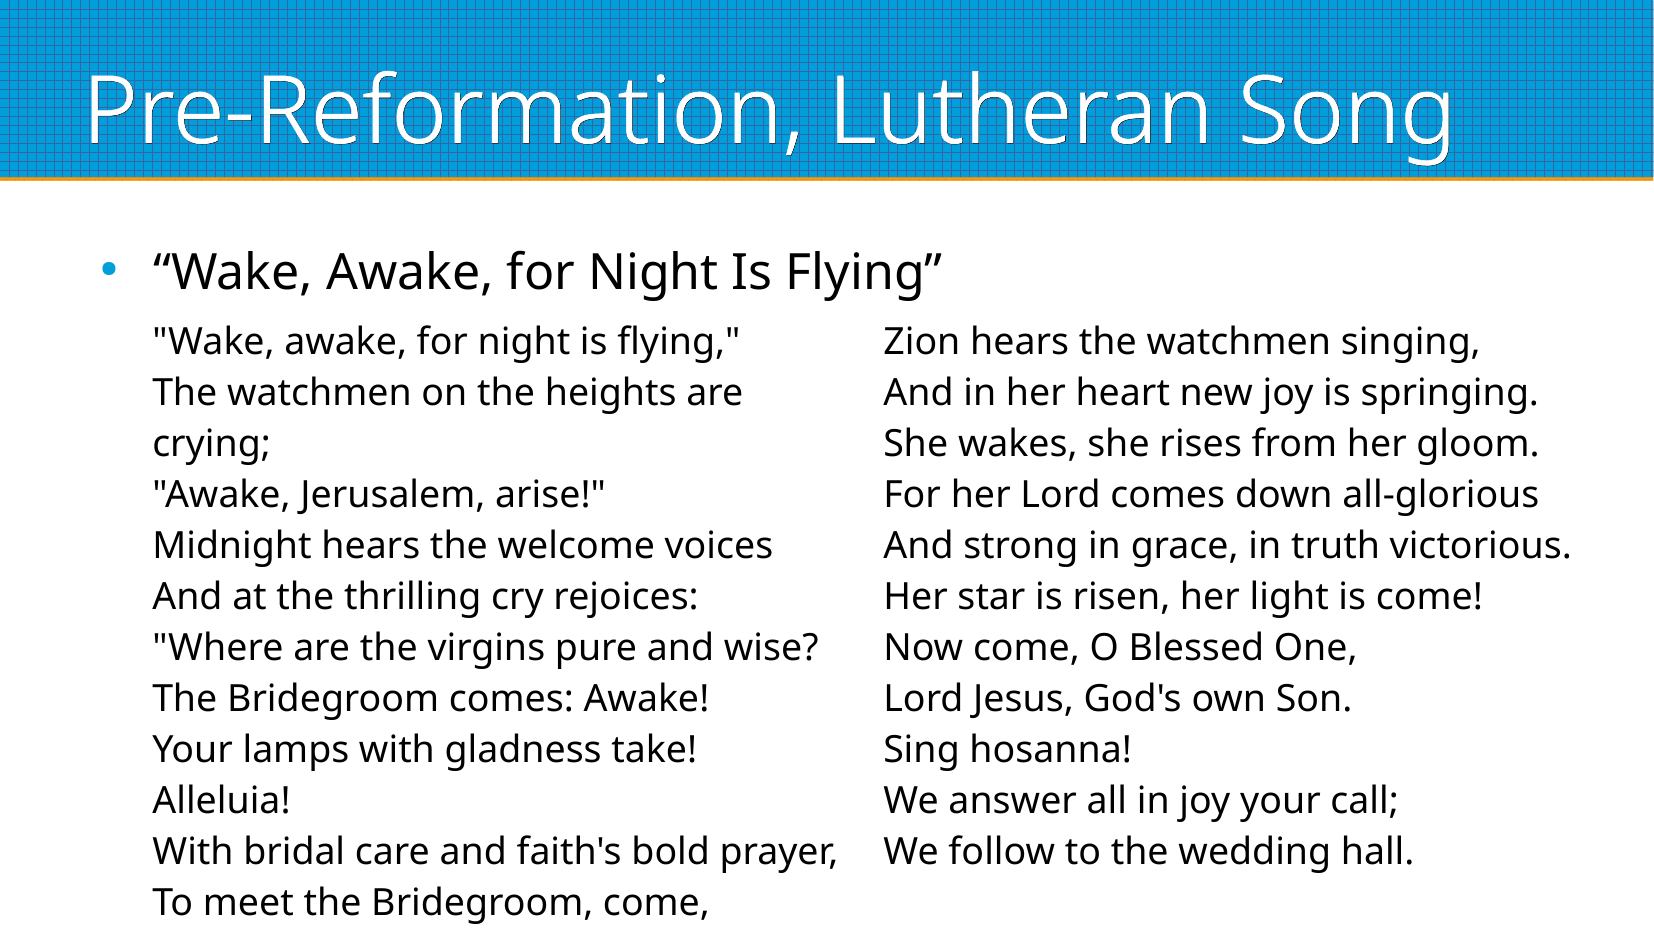

# Pre-Reformation, Lutheran Song
“Wake, Awake, for Night Is Flying”
| "Wake, awake, for night is flying," The watchmen on the heights are crying; "Awake, Jerusalem, arise!" Midnight hears the welcome voices And at the thrilling cry rejoices: "Where are the virgins pure and wise? The Bridegroom comes: Awake! Your lamps with gladness take! Alleluia! With bridal care and faith's bold prayer, To meet the Bridegroom, come, prepare!" | Zion hears the watchmen singing, And in her heart new joy is springing. She wakes, she rises from her gloom. For her Lord comes down all-glorious And strong in grace, in truth victorious. Her star is risen, her light is come! Now come, O Blessed One, Lord Jesus, God's own Son. Sing hosanna! We answer all in joy your call; We follow to the wedding hall. |
| --- | --- |